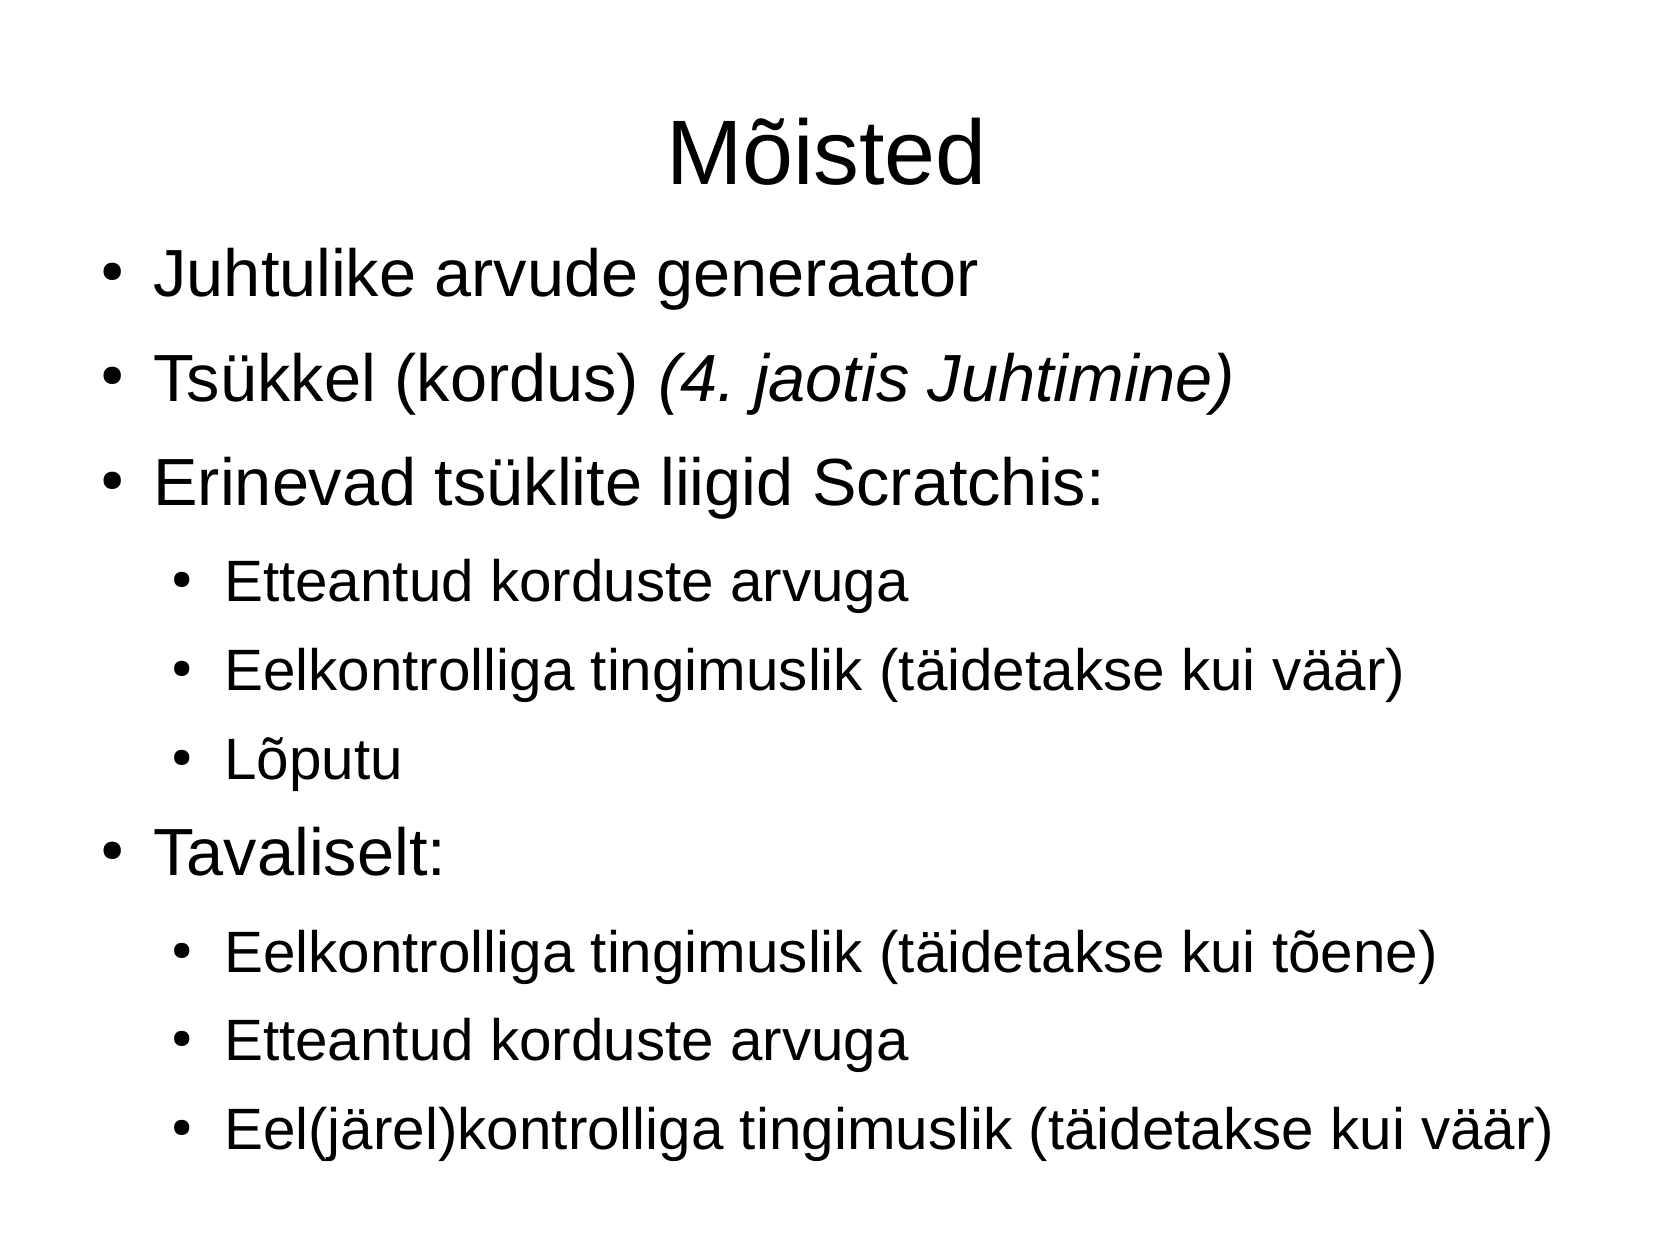

# Mõisted
Juhtulike arvude generaator
Tsükkel (kordus) (4. jaotis Juhtimine)
Erinevad tsüklite liigid Scratchis:
Etteantud korduste arvuga
Eelkontrolliga tingimuslik (täidetakse kui väär)
Lõputu
Tavaliselt:
Eelkontrolliga tingimuslik (täidetakse kui tõene)
Etteantud korduste arvuga
Eel(järel)kontrolliga tingimuslik (täidetakse kui väär)